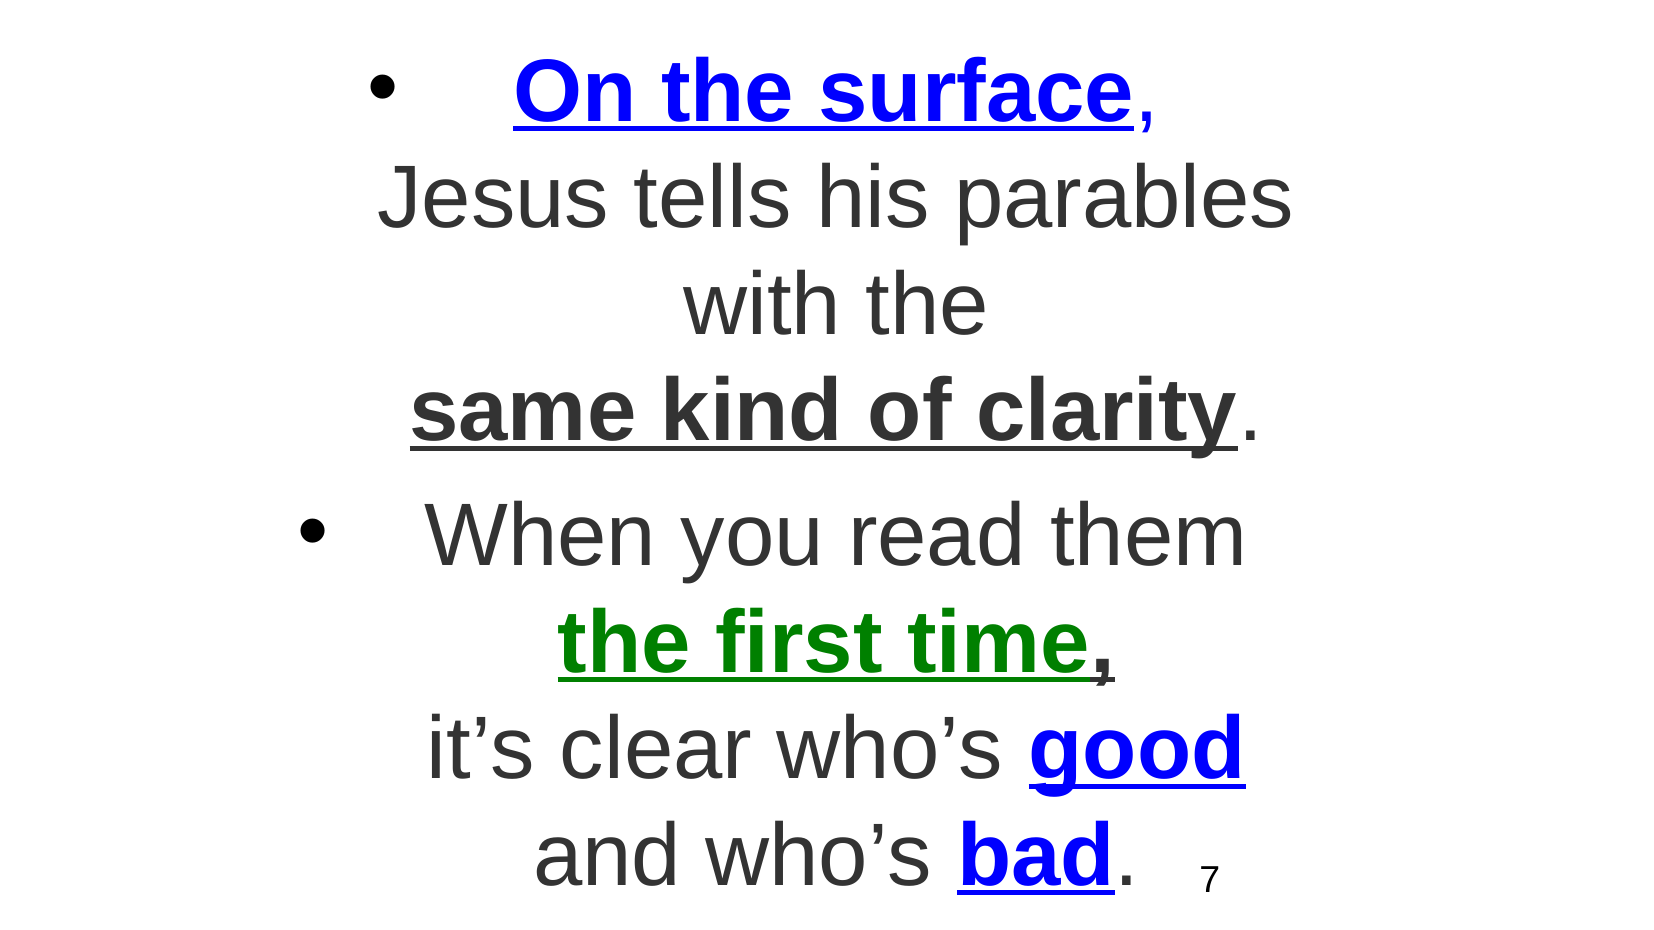

# On the surface, Jesus tells his parables with the same kind of clarity.
When you read them
the first time,
it’s clear who’s good
and who’s bad.
7